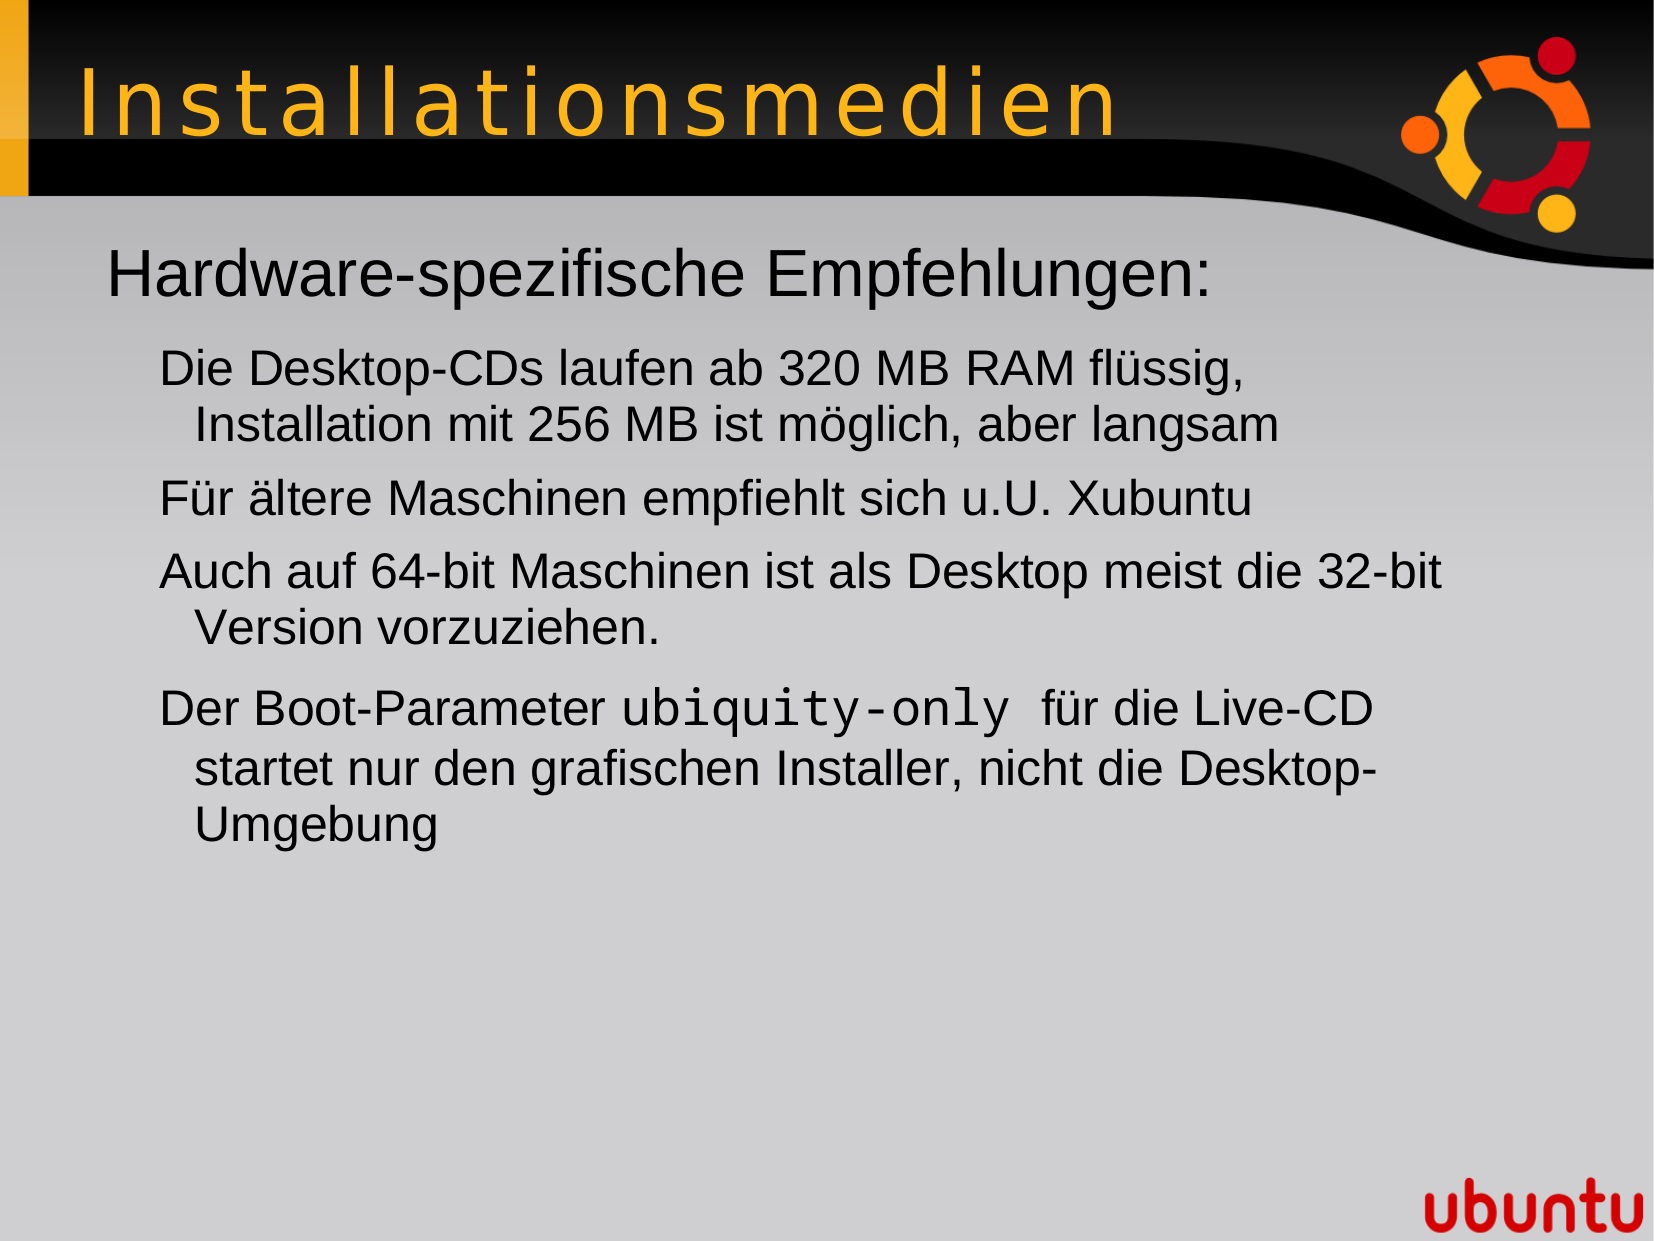

# Installationsmedien
Hardware-spezifische Empfehlungen:
Die Desktop-CDs laufen ab 320 MB RAM flüssig, Installation mit 256 MB ist möglich, aber langsam
Für ältere Maschinen empfiehlt sich u.U. Xubuntu
Auch auf 64-bit Maschinen ist als Desktop meist die 32-bit Version vorzuziehen.
Der Boot-Parameter ubiquity-only für die Live-CD startet nur den grafischen Installer, nicht die Desktop-Umgebung